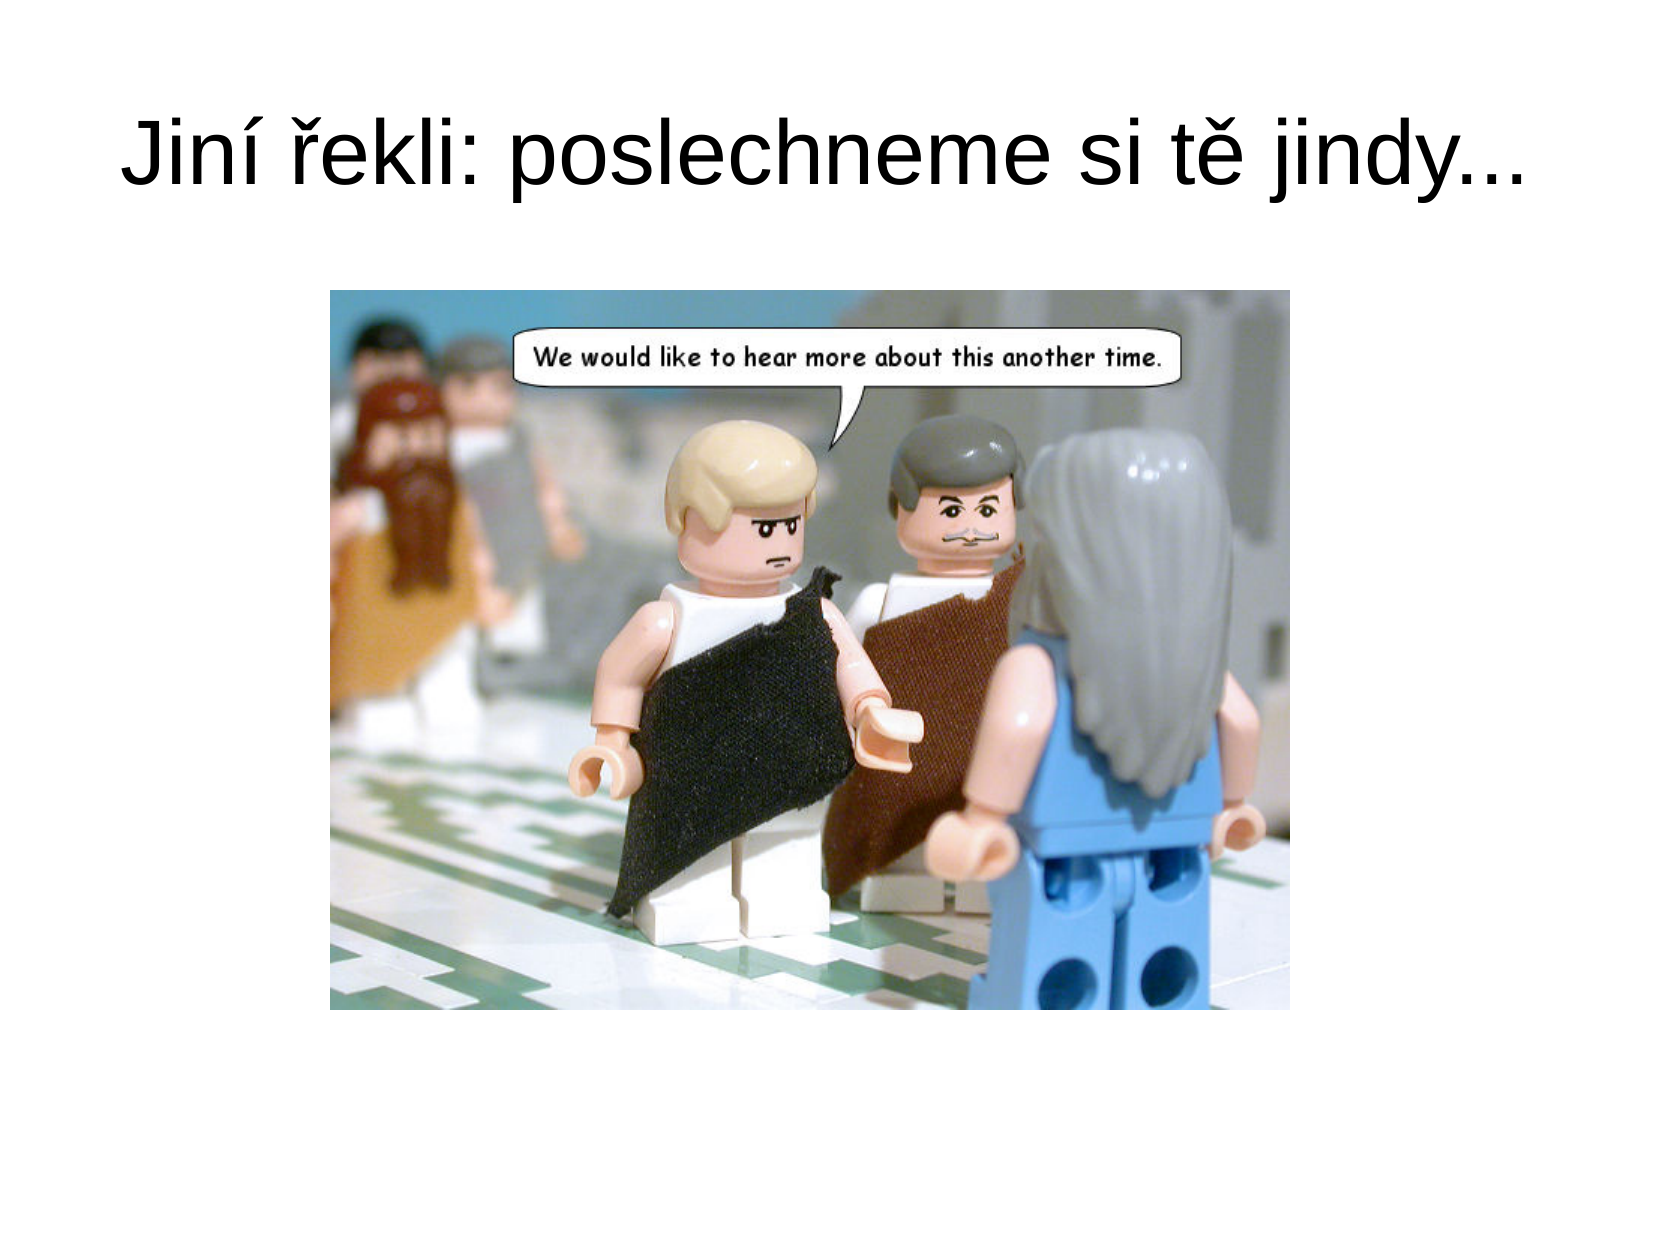

# Jiní řekli: poslechneme si tě jindy...